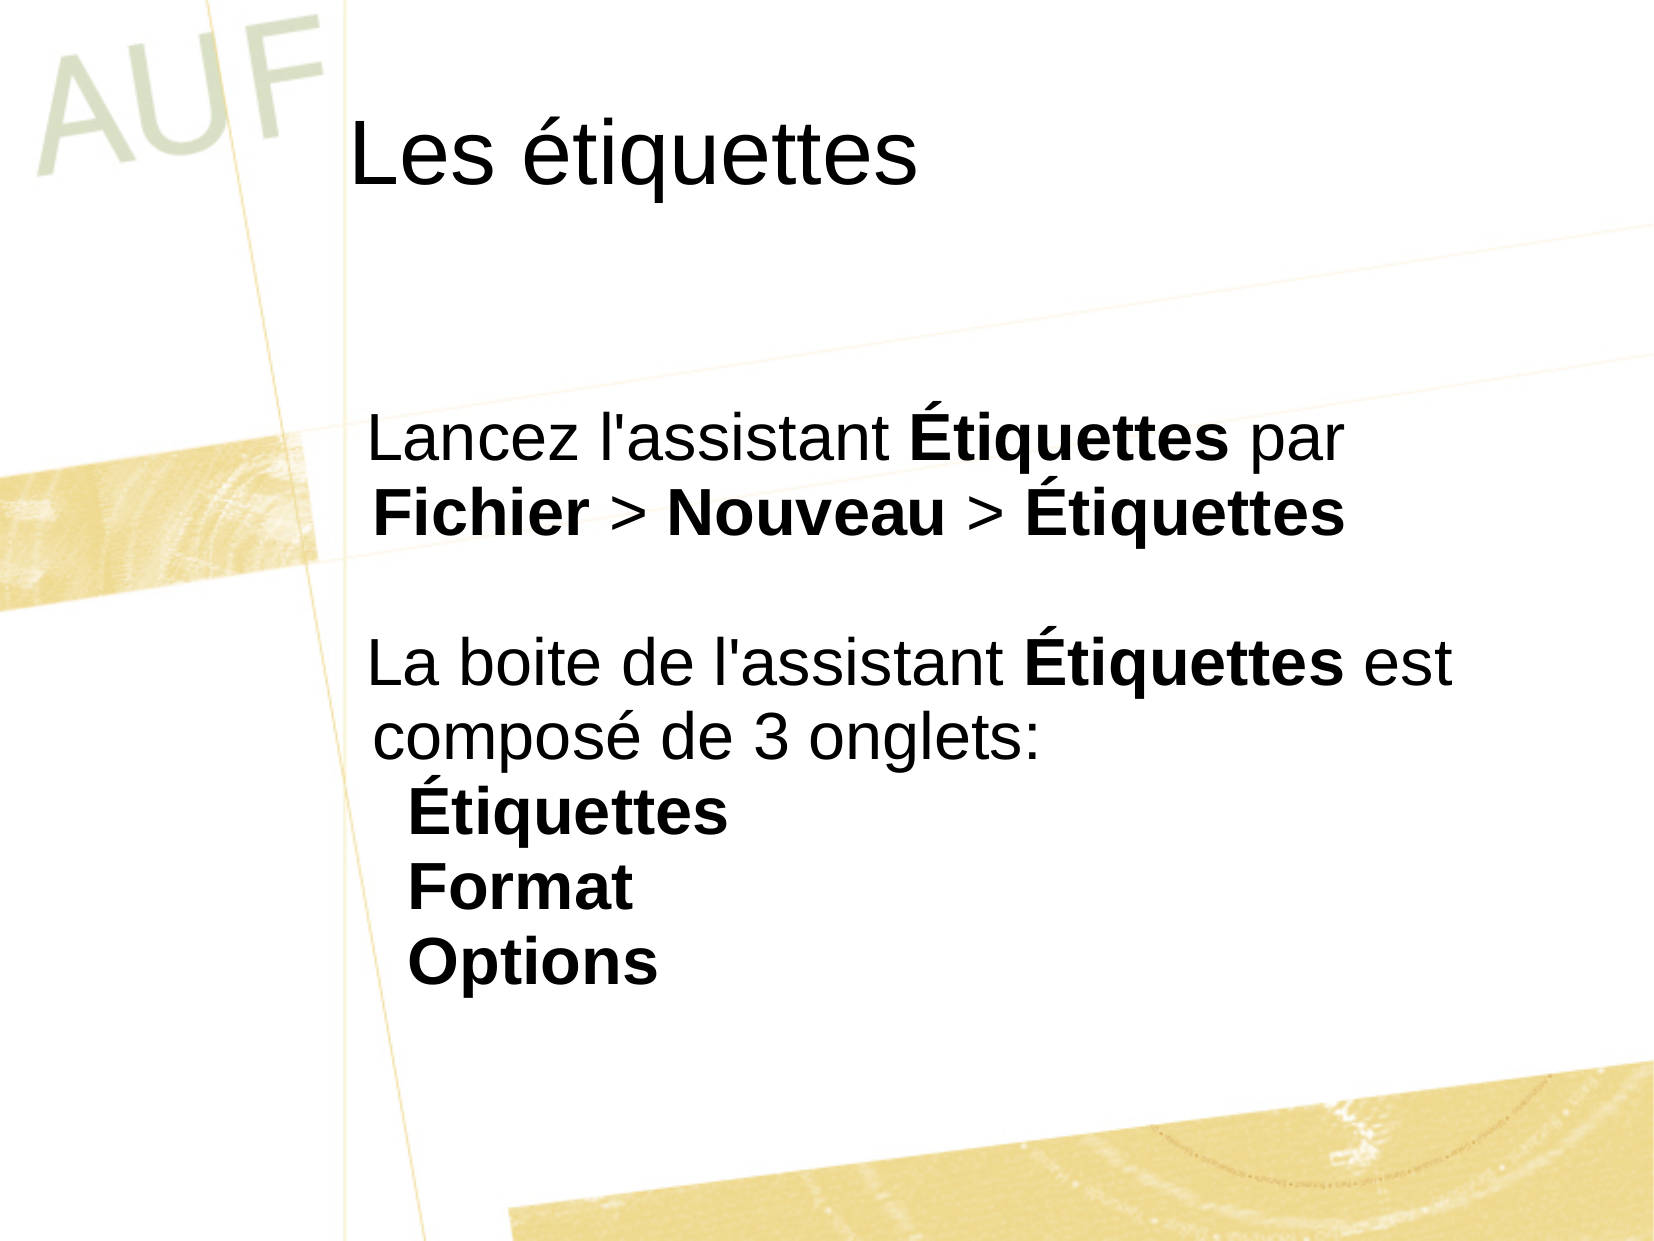

# Les étiquettes
Lancez l'assistant Étiquettes par Fichier > Nouveau > Étiquettes
La boite de l'assistant Étiquettes est composé de 3 onglets:
Étiquettes
Format
Options